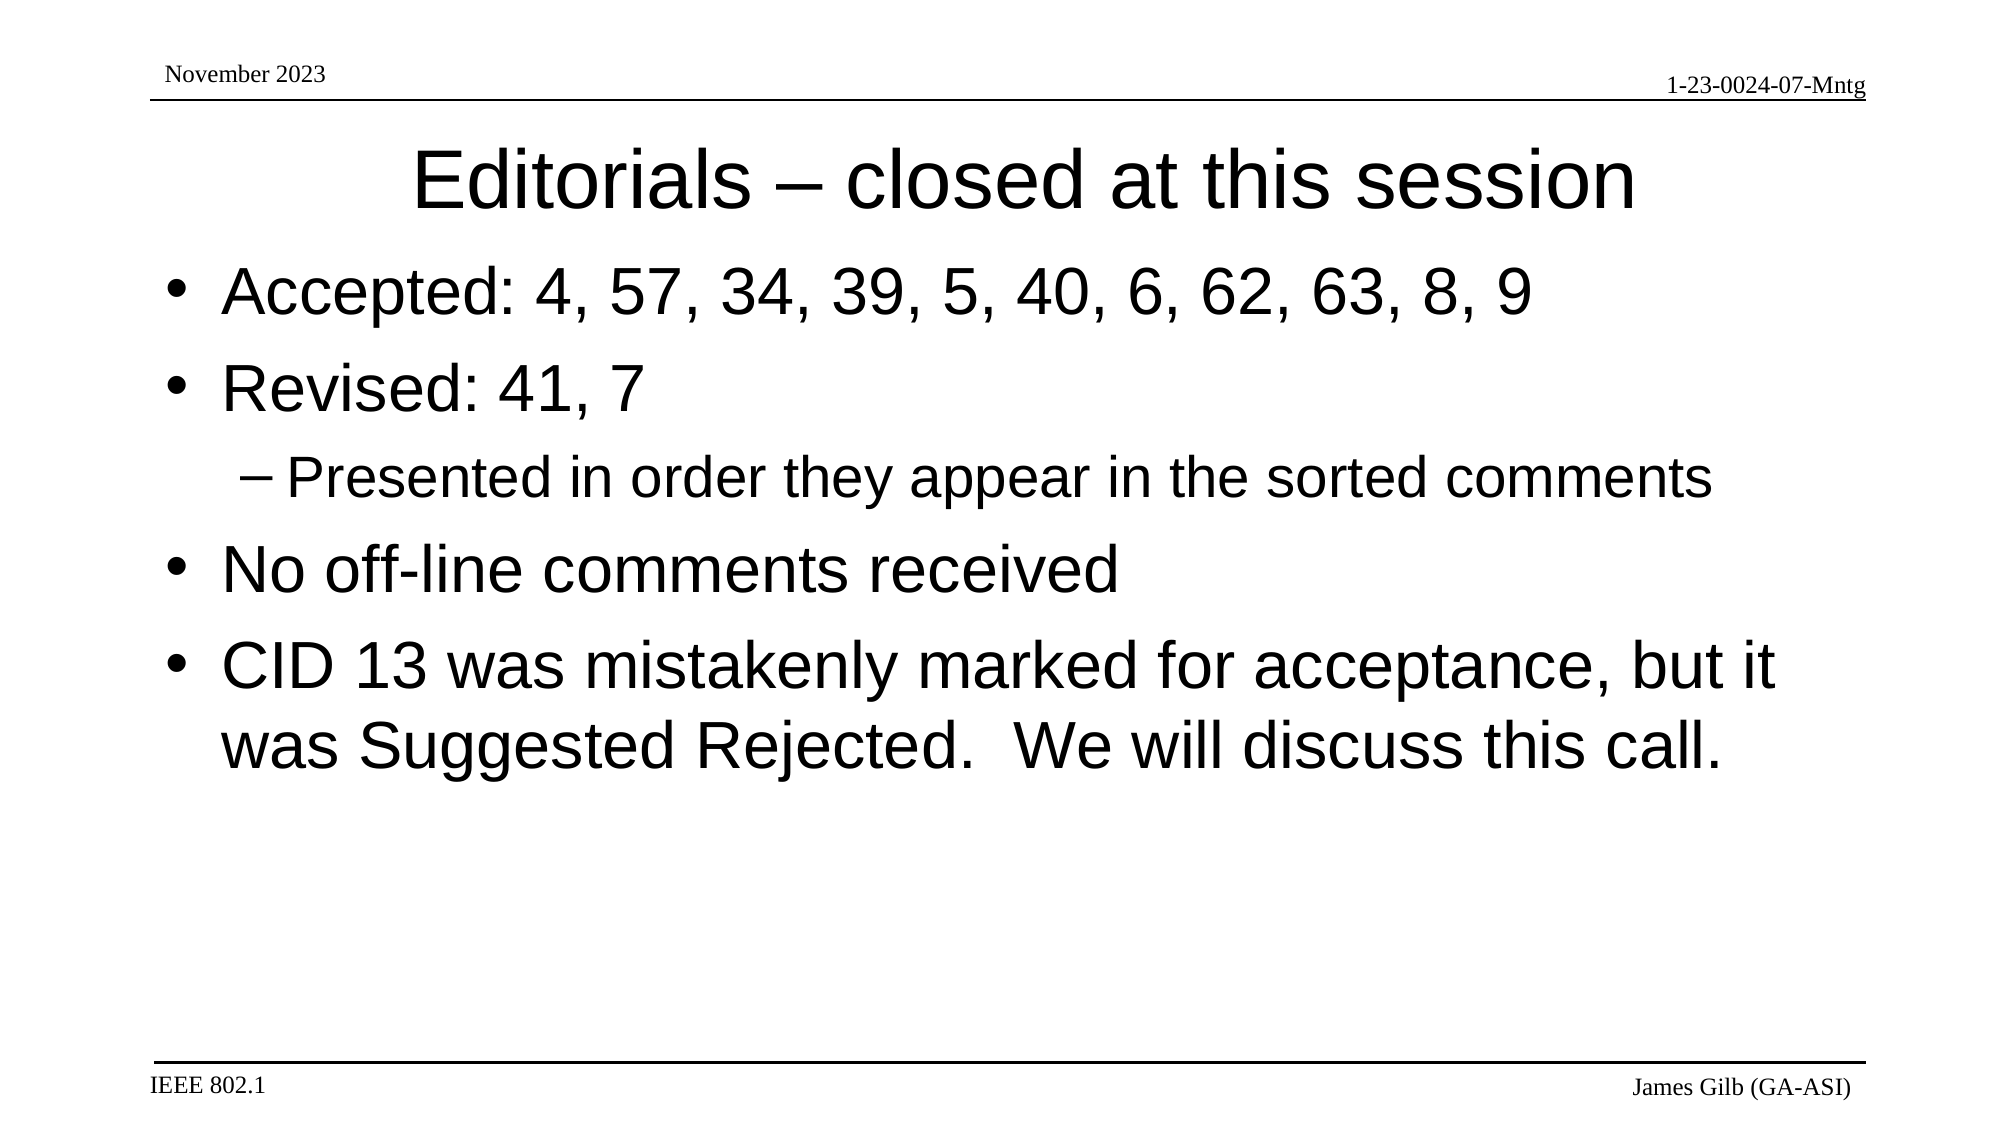

# Editorials – closed at this session
Accepted: 4, 57, 34, 39, 5, 40, 6, 62, 63, 8, 9
Revised: 41, 7
Presented in order they appear in the sorted comments
No off-line comments received
CID 13 was mistakenly marked for acceptance, but it was Suggested Rejected. We will discuss this call.